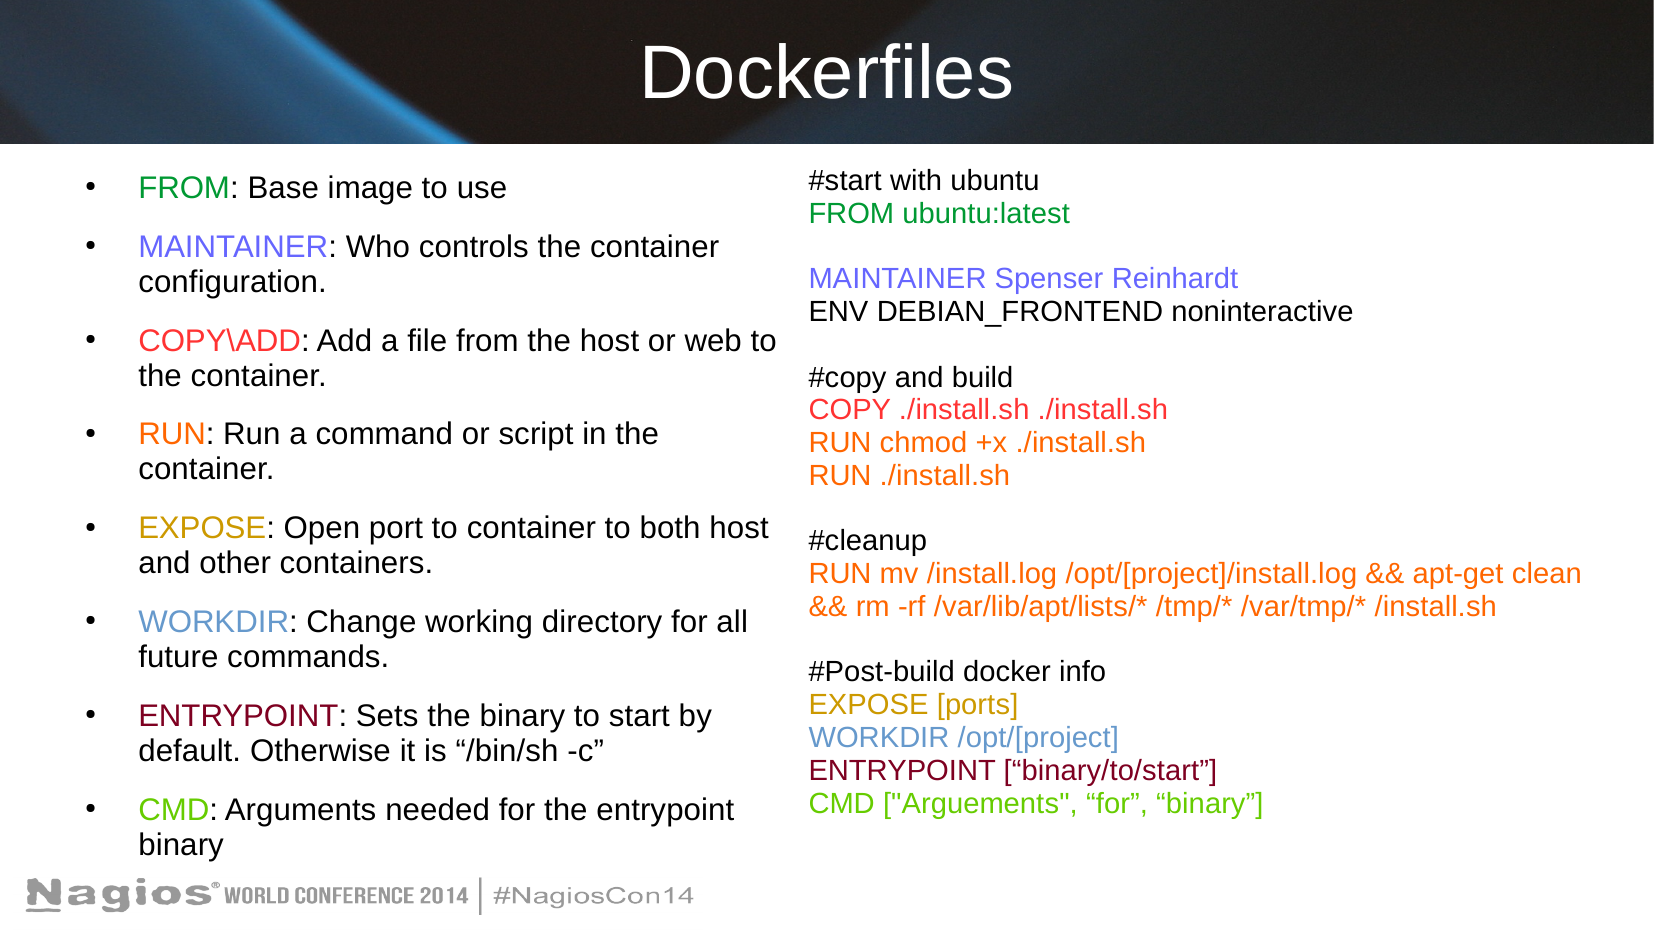

# Dockerfiles
#start with ubuntu
FROM ubuntu:latest
MAINTAINER Spenser Reinhardt
ENV DEBIAN_FRONTEND noninteractive
#copy and build
COPY ./install.sh ./install.sh
RUN chmod +x ./install.sh
RUN ./install.sh
#cleanup
RUN mv /install.log /opt/[project]/install.log && apt-get clean && rm -rf /var/lib/apt/lists/* /tmp/* /var/tmp/* /install.sh
#Post-build docker info
EXPOSE [ports]
WORKDIR /opt/[project]
ENTRYPOINT [“binary/to/start”]
CMD ["Arguements", “for”, “binary”]
FROM: Base image to use
MAINTAINER: Who controls the container configuration.
COPY\ADD: Add a file from the host or web to the container.
RUN: Run a command or script in the container.
EXPOSE: Open port to container to both host and other containers.
WORKDIR: Change working directory for all future commands.
ENTRYPOINT: Sets the binary to start by default. Otherwise it is “/bin/sh -c”
CMD: Arguments needed for the entrypoint binary